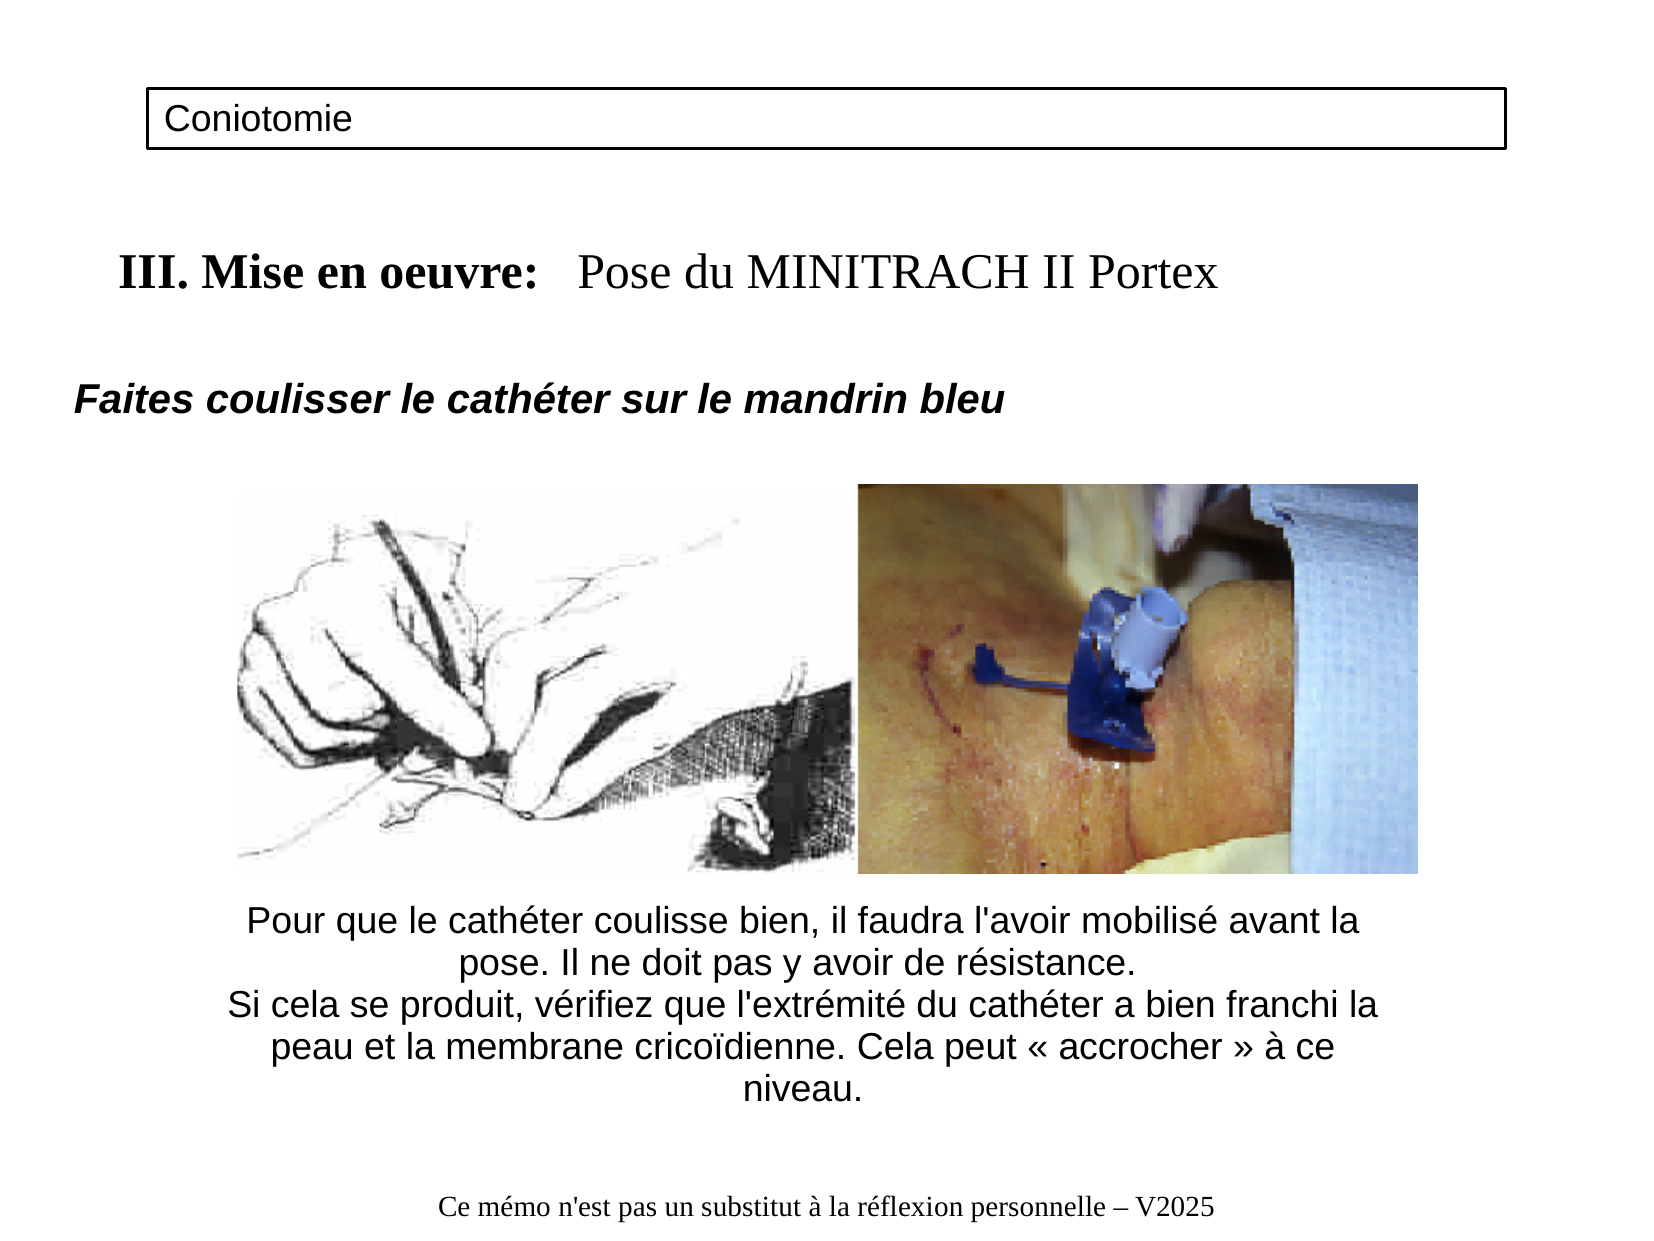

Coniotomie
III. Mise en oeuvre: Pose du MINITRACH II Portex
Faites coulisser le cathéter sur le mandrin bleu
Pour que le cathéter coulisse bien, il faudra l'avoir mobilisé avant la pose. Il ne doit pas y avoir de résistance.
Si cela se produit, vérifiez que l'extrémité du cathéter a bien franchi la peau et la membrane cricoïdienne. Cela peut « accrocher » à ce niveau.
Ce mémo n'est pas un substitut à la réflexion personnelle – V2025